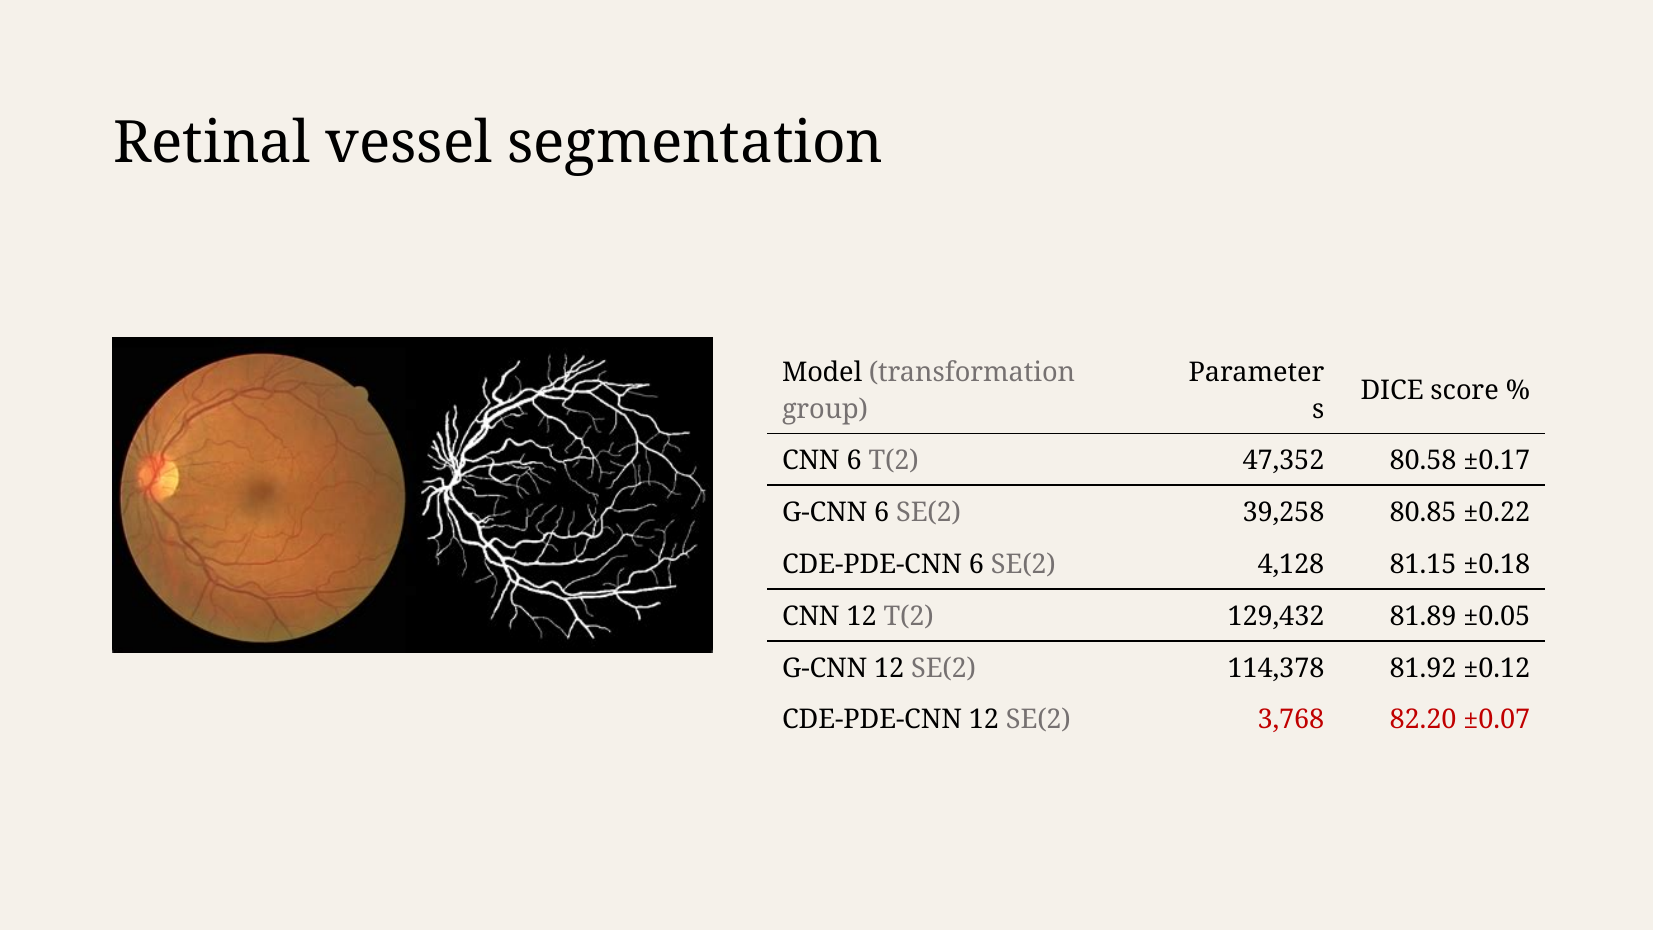

# Retinal vessel segmentation
| Model (transformation group) | Parameters | DICE score % |
| --- | --- | --- |
| CNN 6 T(2) | 47,352 | 80.58 ±0.17 |
| G-CNN 6 SE(2) | 39,258 | 80.85 ±0.22 |
| CDE-PDE-CNN 6 SE(2) | 4,128 | 81.15 ±0.18 |
| CNN 12 T(2) | 129,432 | 81.89 ±0.05 |
| G-CNN 12 SE(2) | 114,378 | 81.92 ±0.12 |
| CDE-PDE-CNN 12 SE(2) | 3,768 | 82.20 ±0.07 |